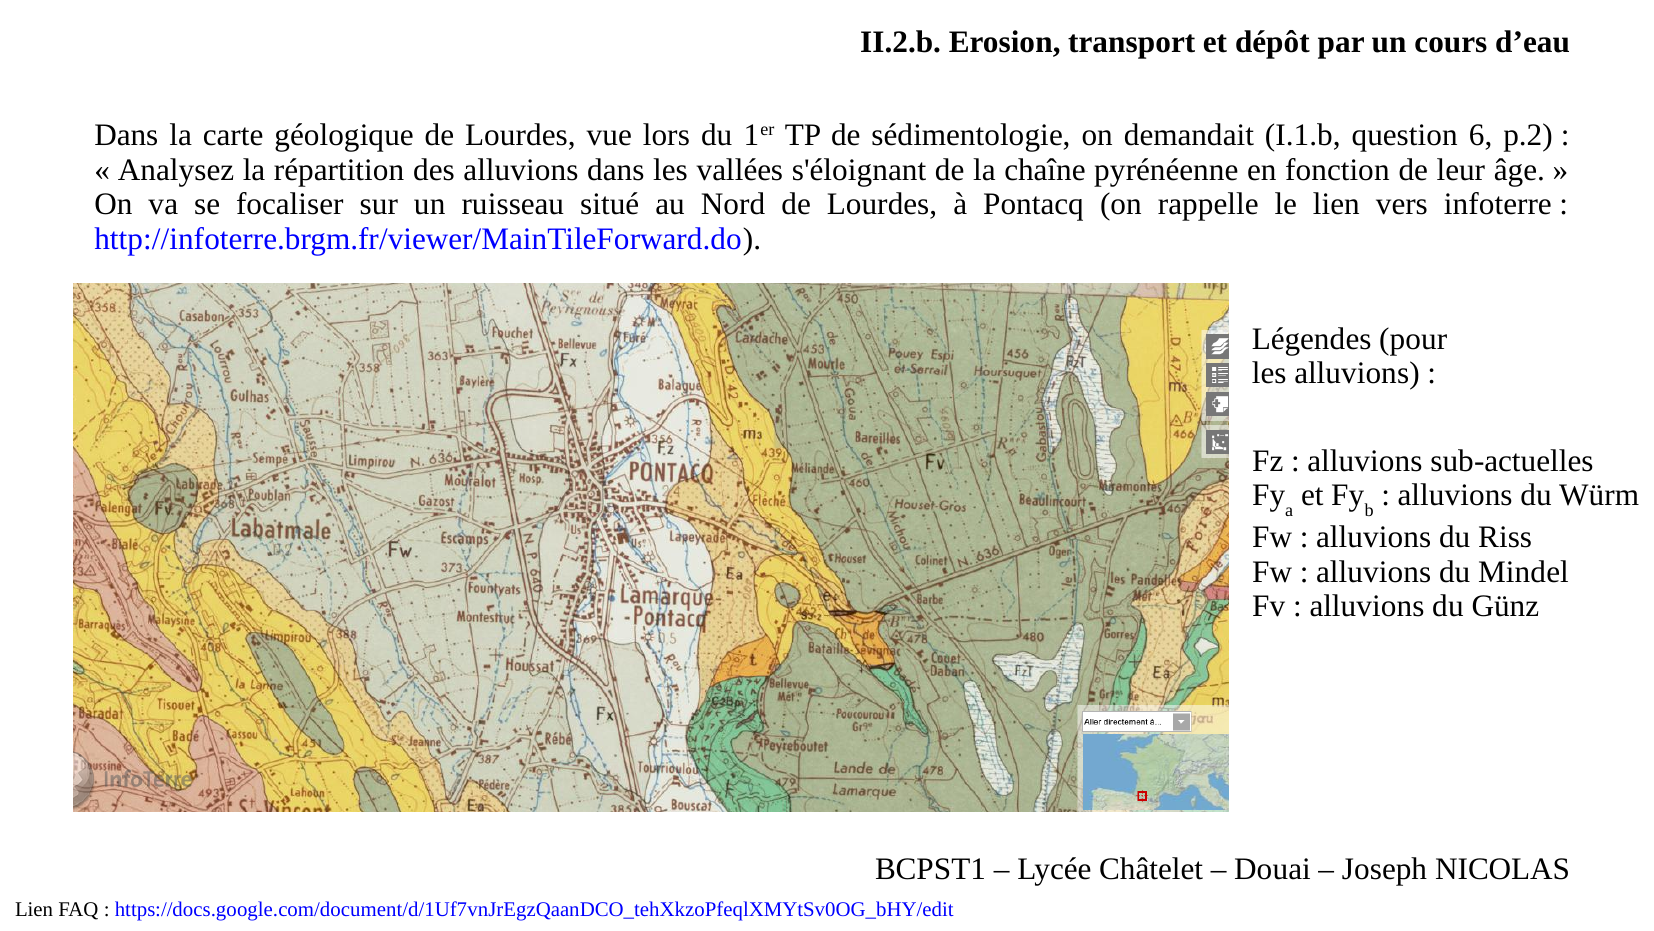

II.2.b. Erosion, transport et dépôt par un cours d’eau
Dans la carte géologique de Lourdes, vue lors du 1er TP de sédimentologie, on demandait (I.1.b, question 6, p.2) : « Analysez la répartition des alluvions dans les vallées s'éloignant de la chaîne pyrénéenne en fonction de leur âge. » On va se focaliser sur un ruisseau situé au Nord de Lourdes, à Pontacq (on rappelle le lien vers infoterre : http://infoterre.brgm.fr/viewer/MainTileForward.do).
Légendes (pour les alluvions) :
Fz : alluvions sub-actuelles
Fya et Fyb : alluvions du Würm
Fw : alluvions du Riss
Fw : alluvions du Mindel
Fv : alluvions du Günz
BCPST1 – Lycée Châtelet – Douai – Joseph NICOLAS
Lien FAQ : https://docs.google.com/document/d/1Uf7vnJrEgzQaanDCO_tehXkzoPfeqlXMYtSv0OG_bHY/edit